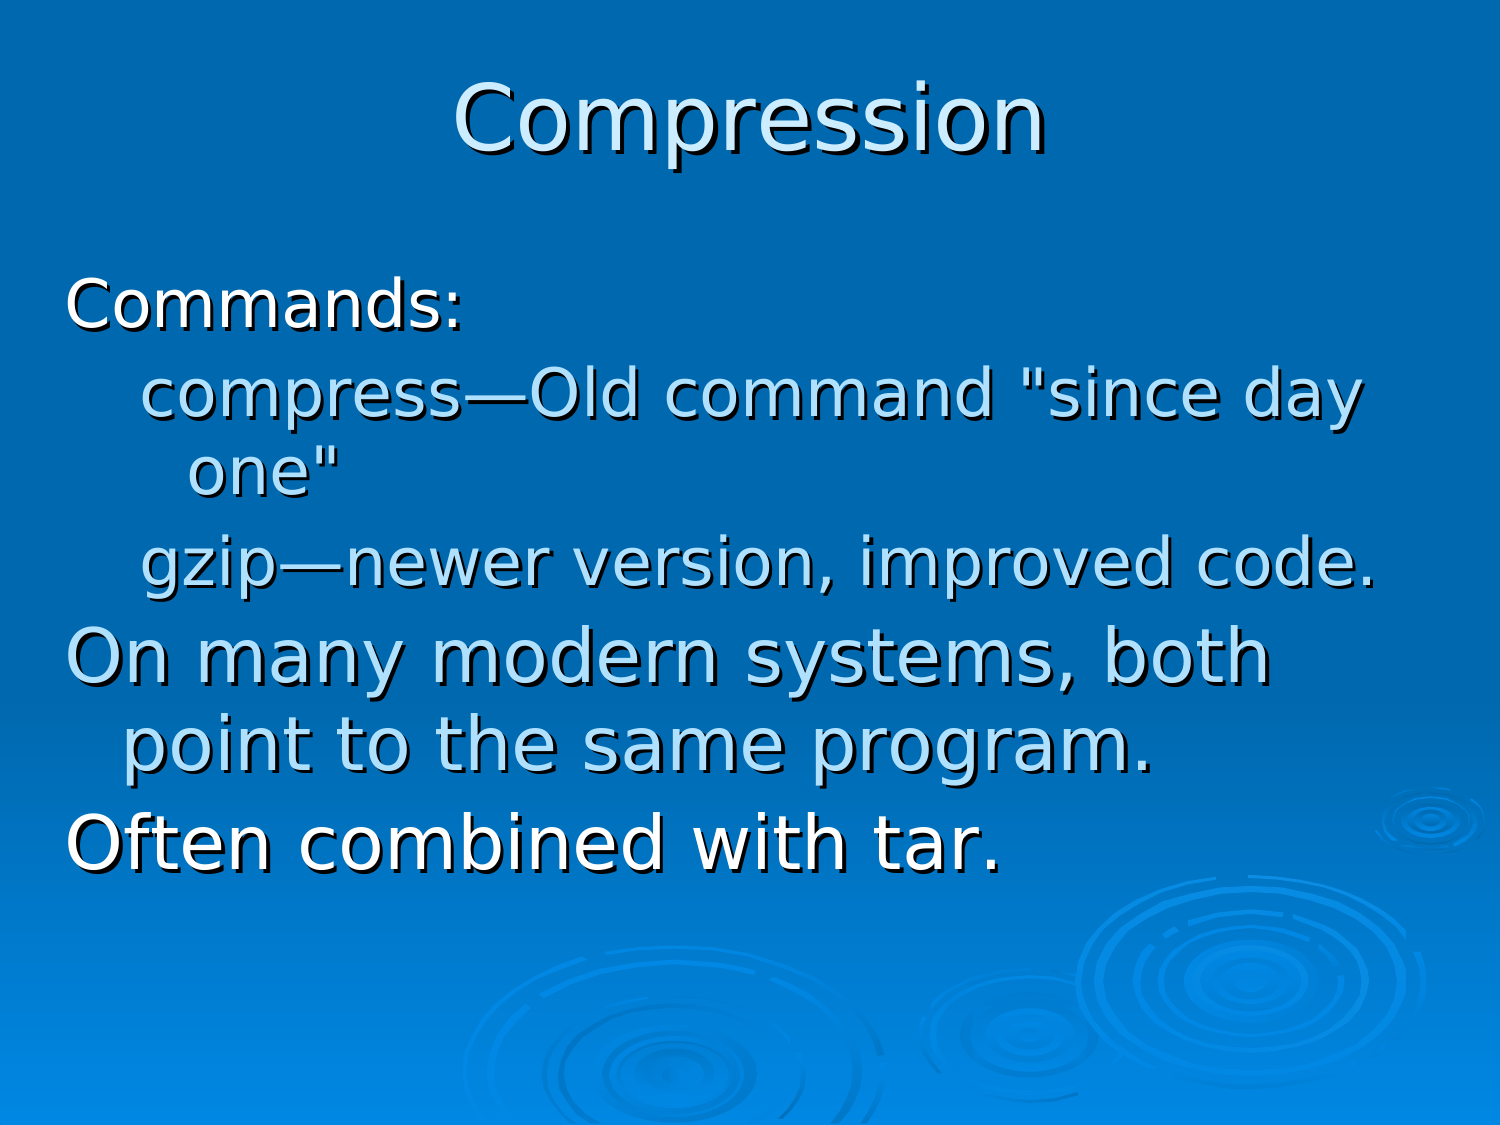

# Compression
Commands:
compress—Old command "since day one"
gzip—newer version, improved code.
On many modern systems, both point to the same program.
Often combined with tar.